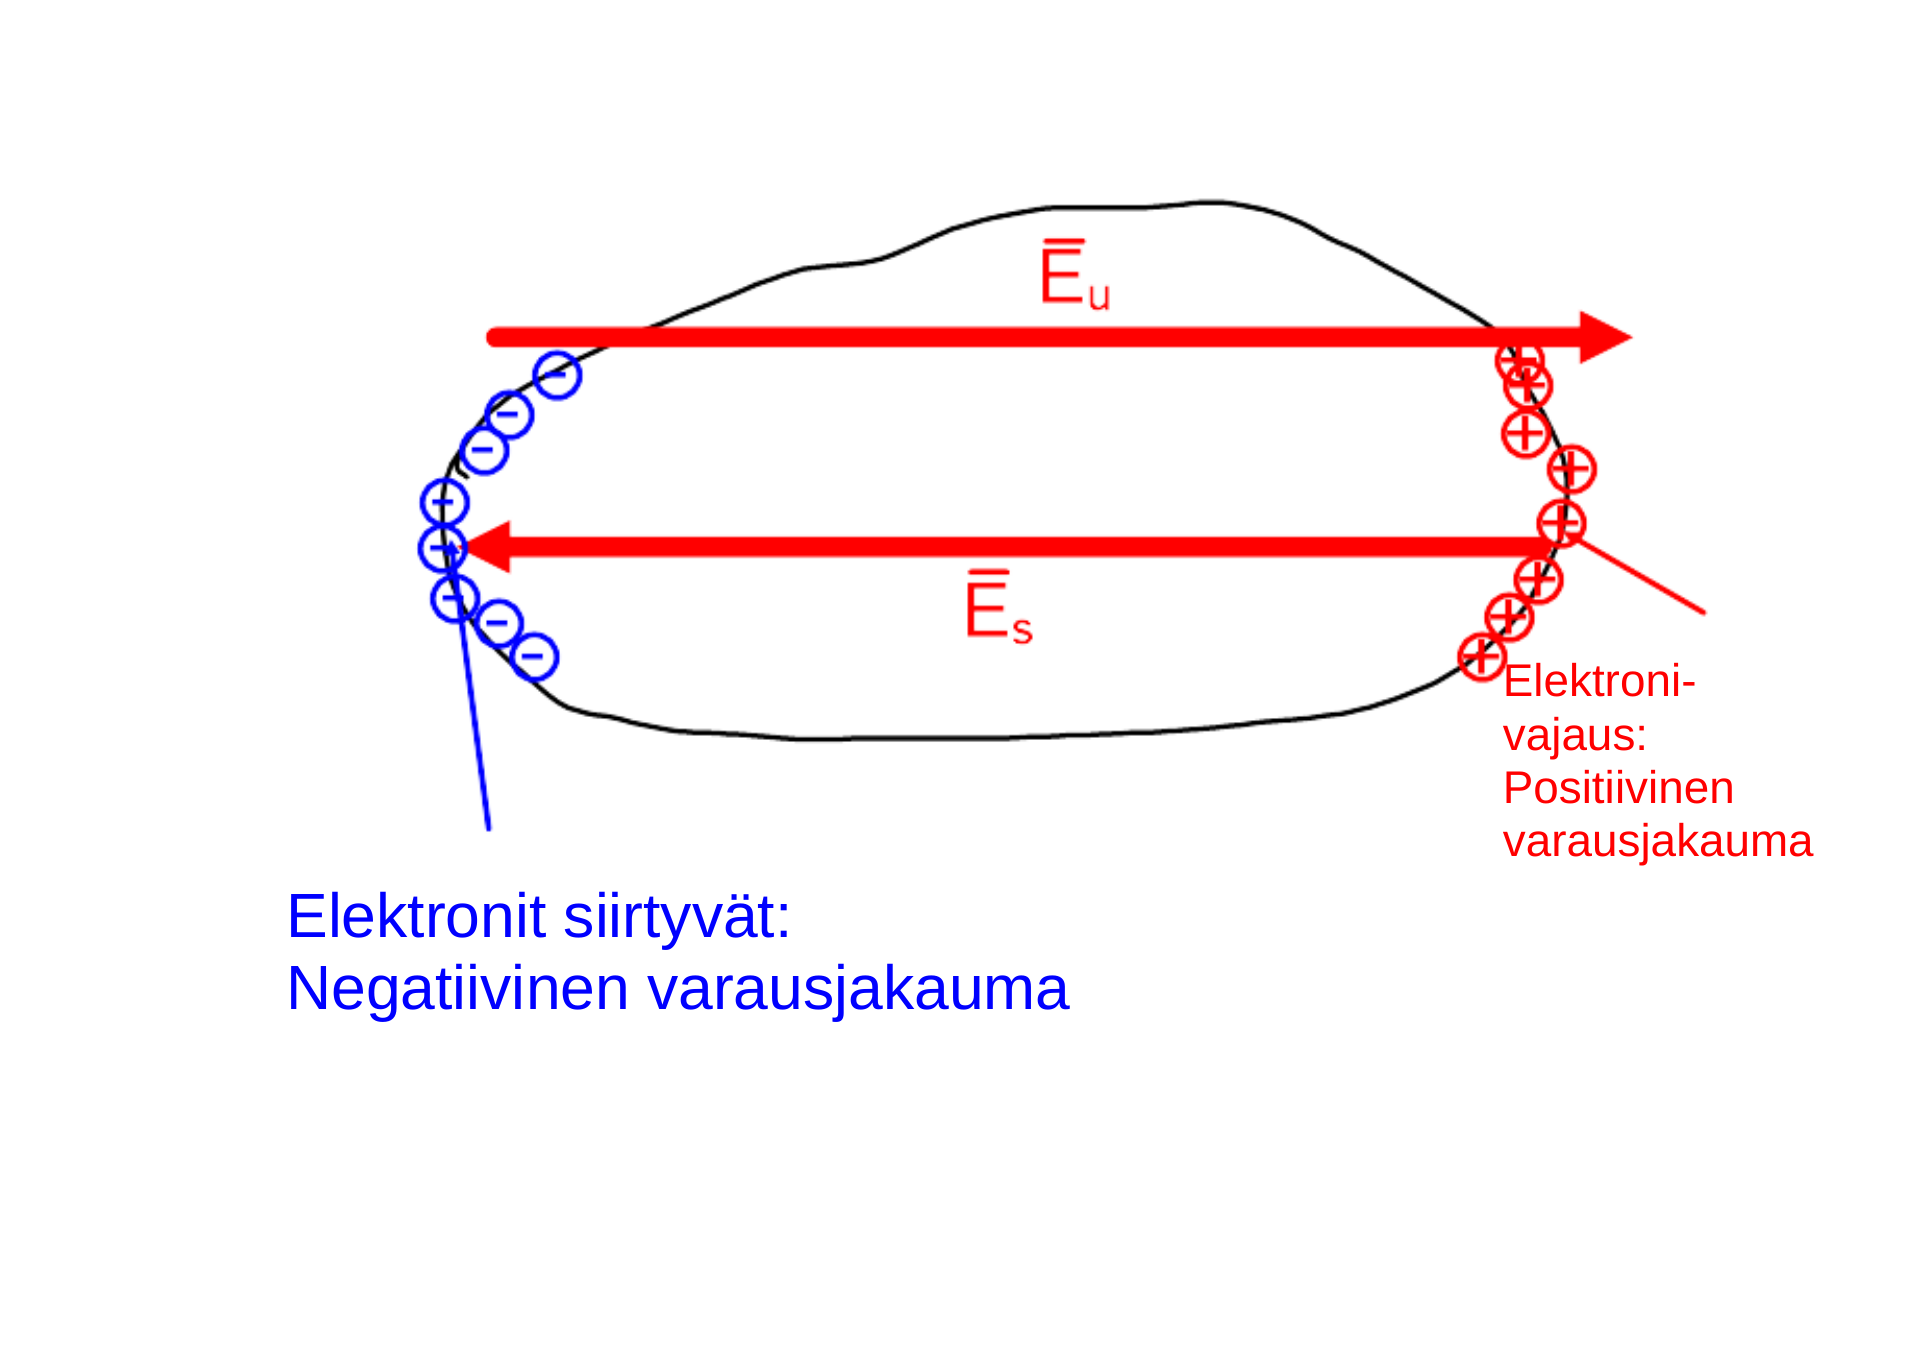

Miten johde reagoi sähkökenttään?
Elektroni-
vajaus:
Positiivinen
varausjakauma
Elektronit siirtyvät:
Negatiivinen varausjakauma